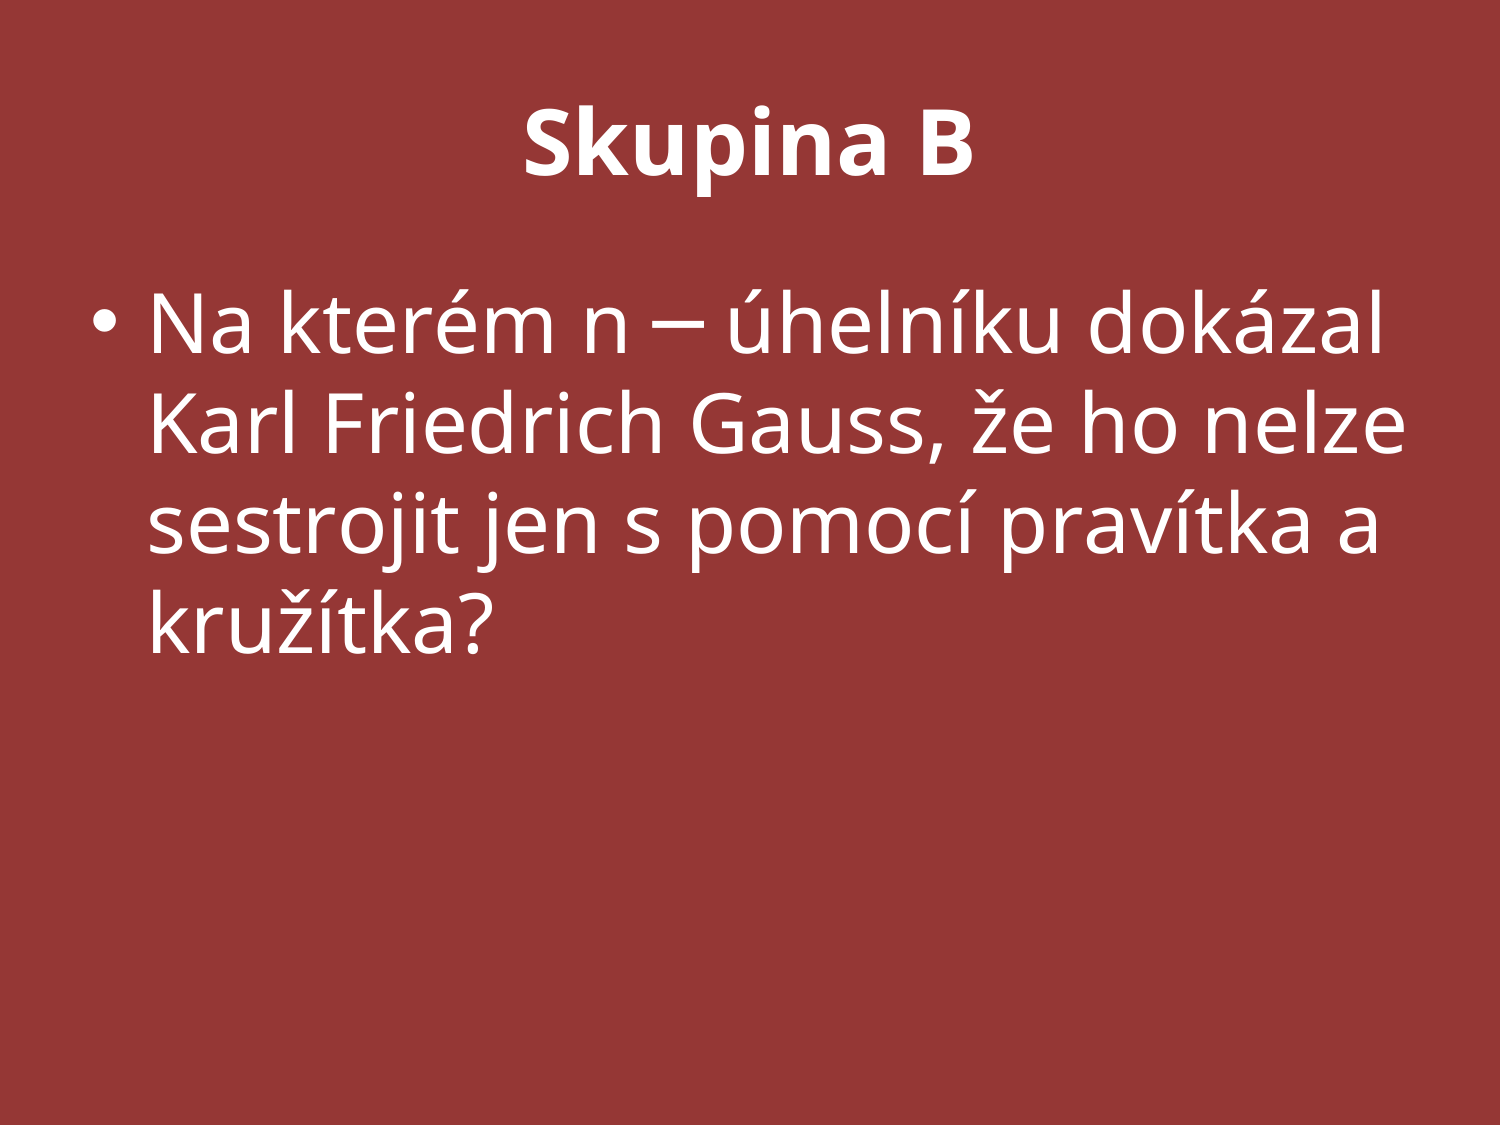

# Skupina B
Na kterém n ─ úhelníku dokázal Karl Friedrich Gauss, že ho nelze sestrojit jen s pomocí pravítka a kružítka?